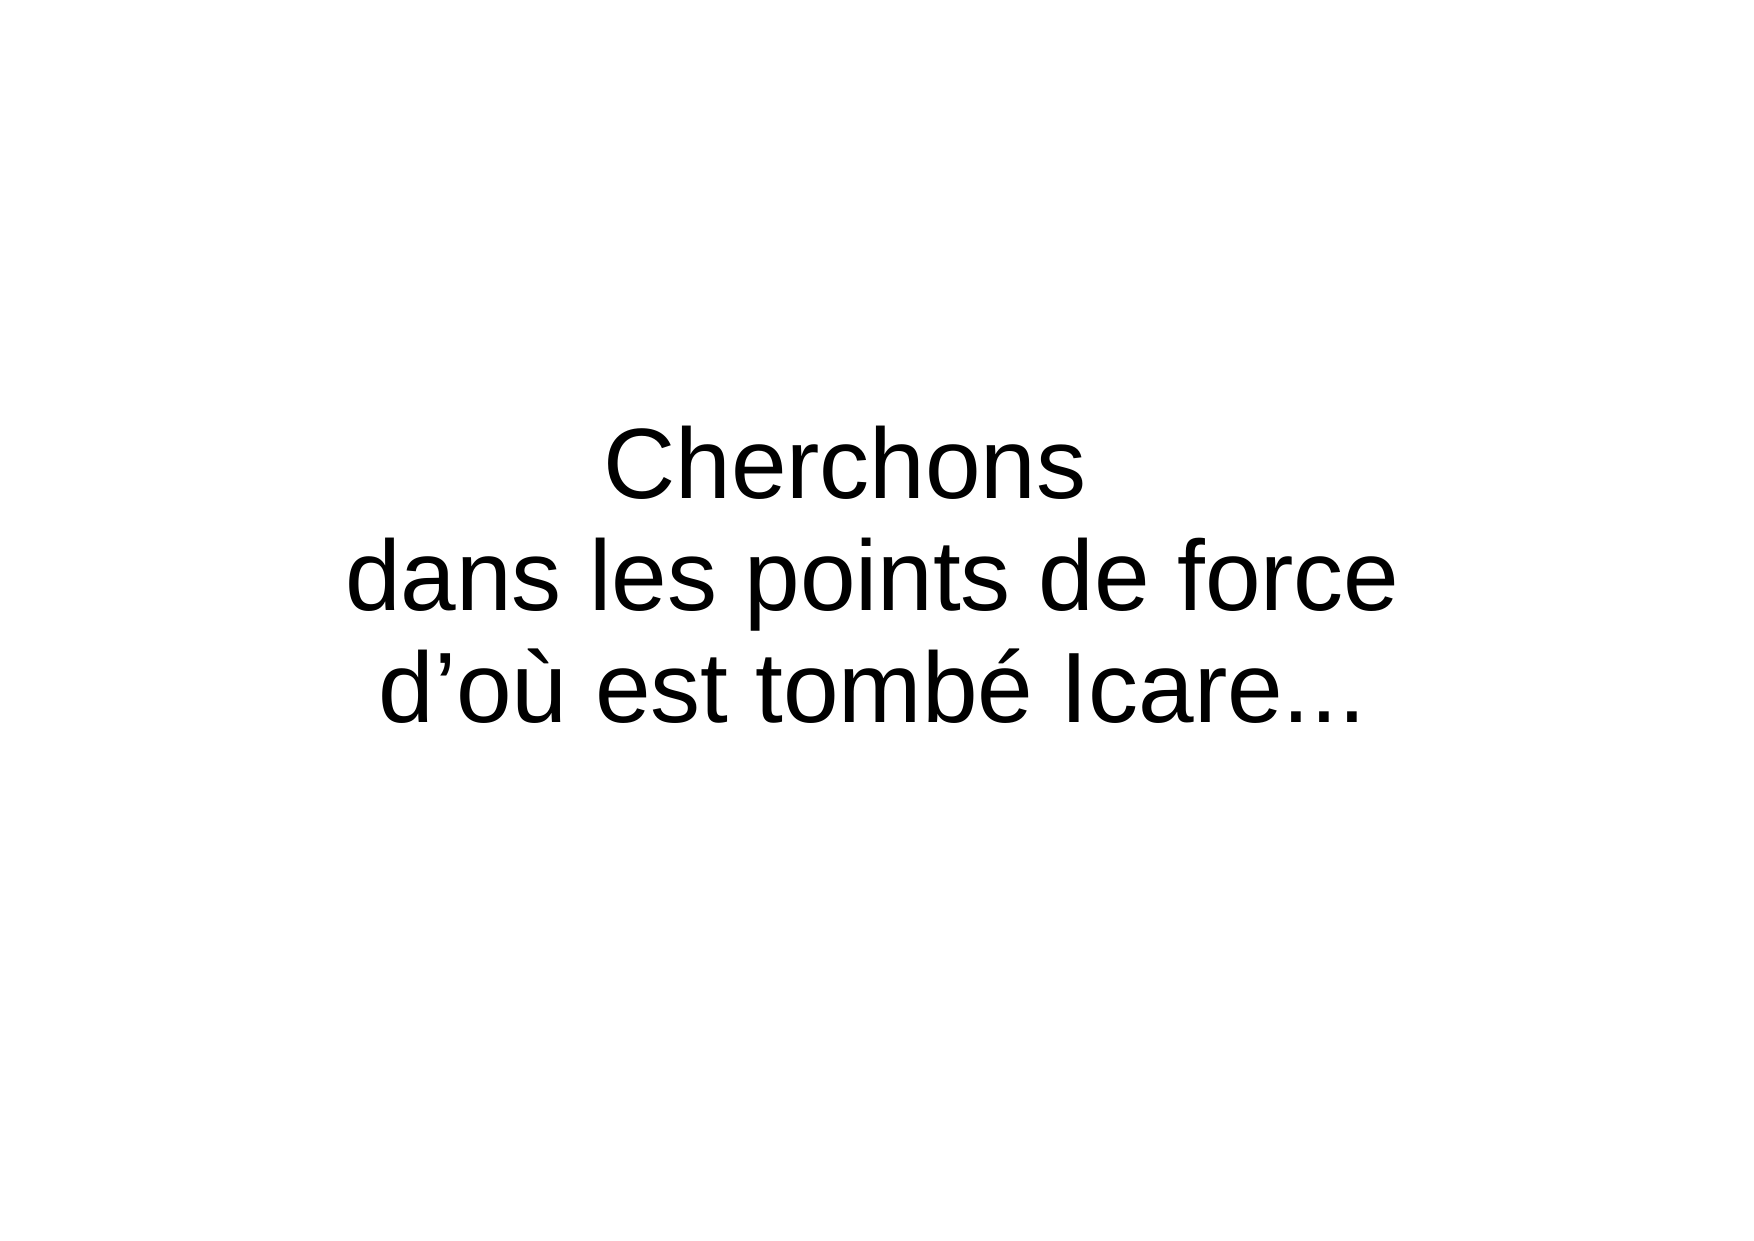

Cherchons
dans les points de force
d’où est tombé Icare...